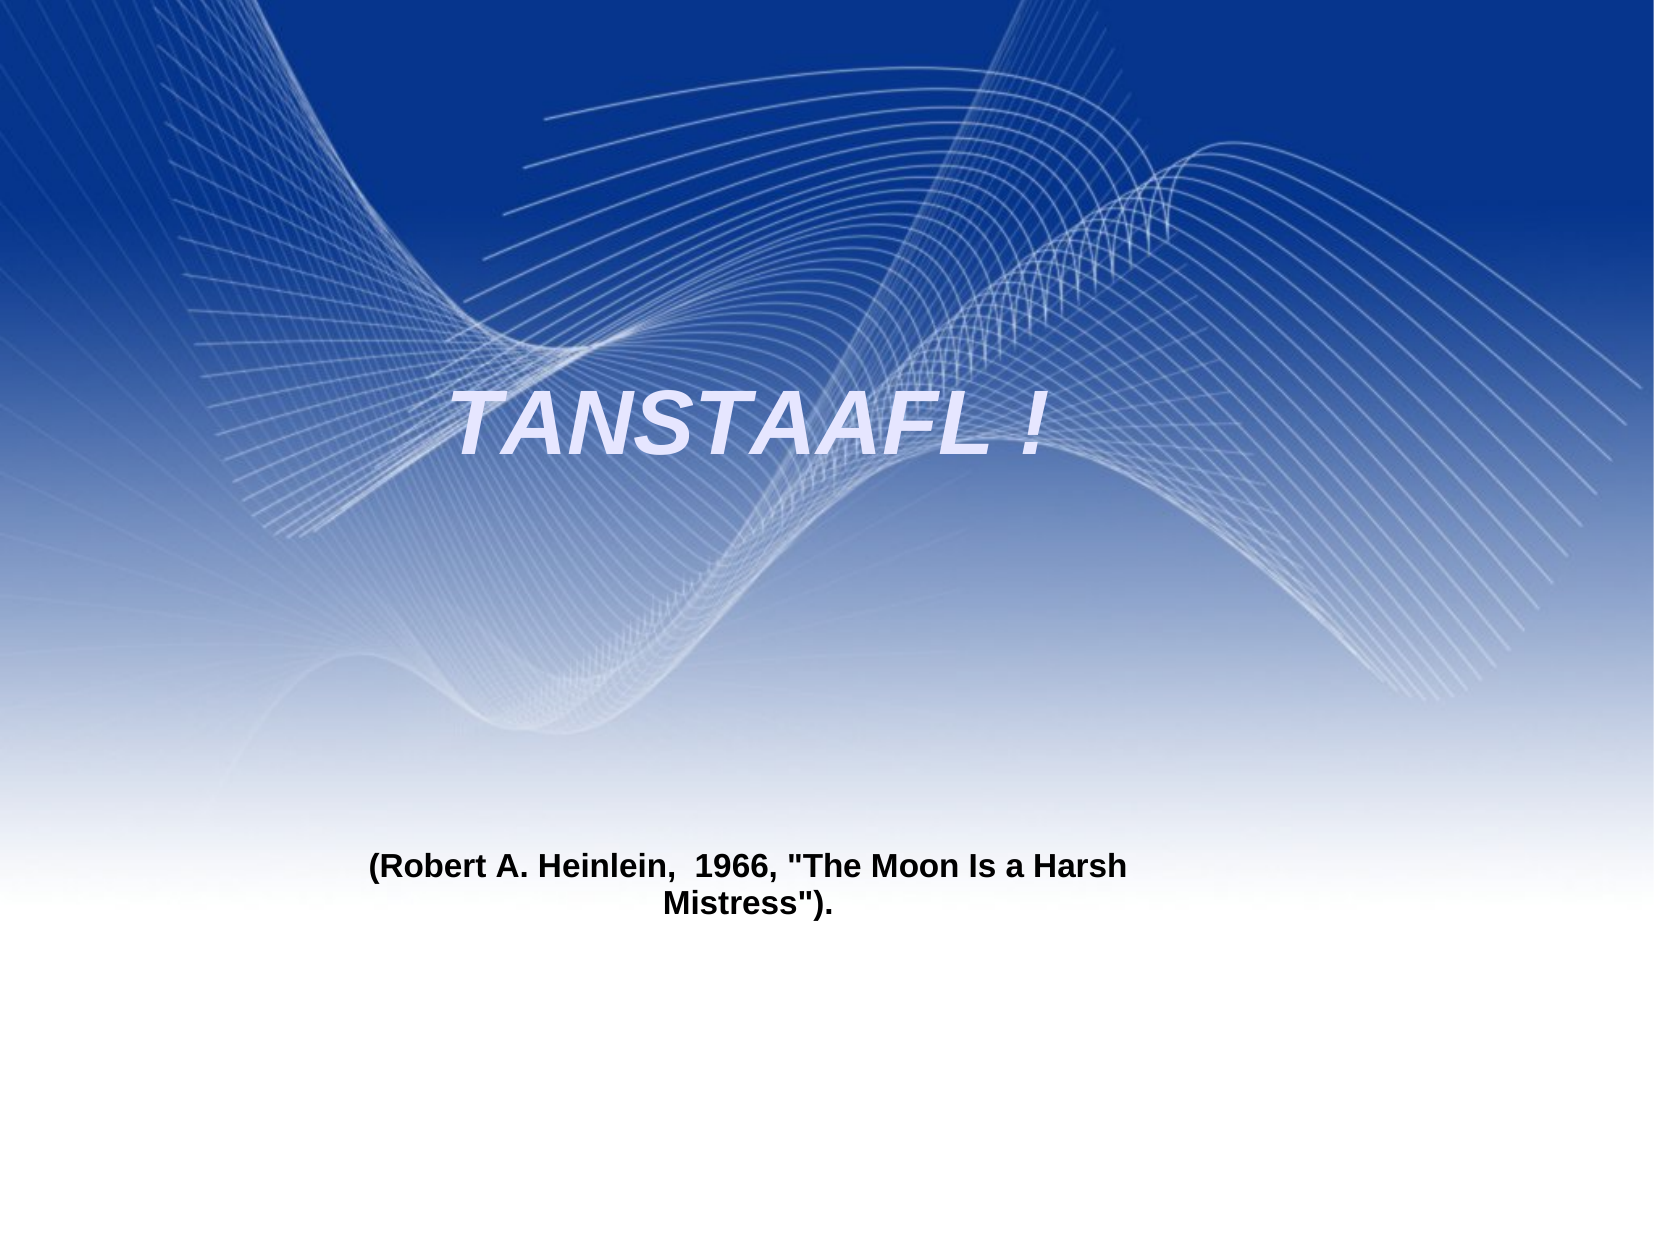

# TANSTAAFL ! (Robert A. Heinlein, 1966, "The Moon Is a Harsh Mistress").